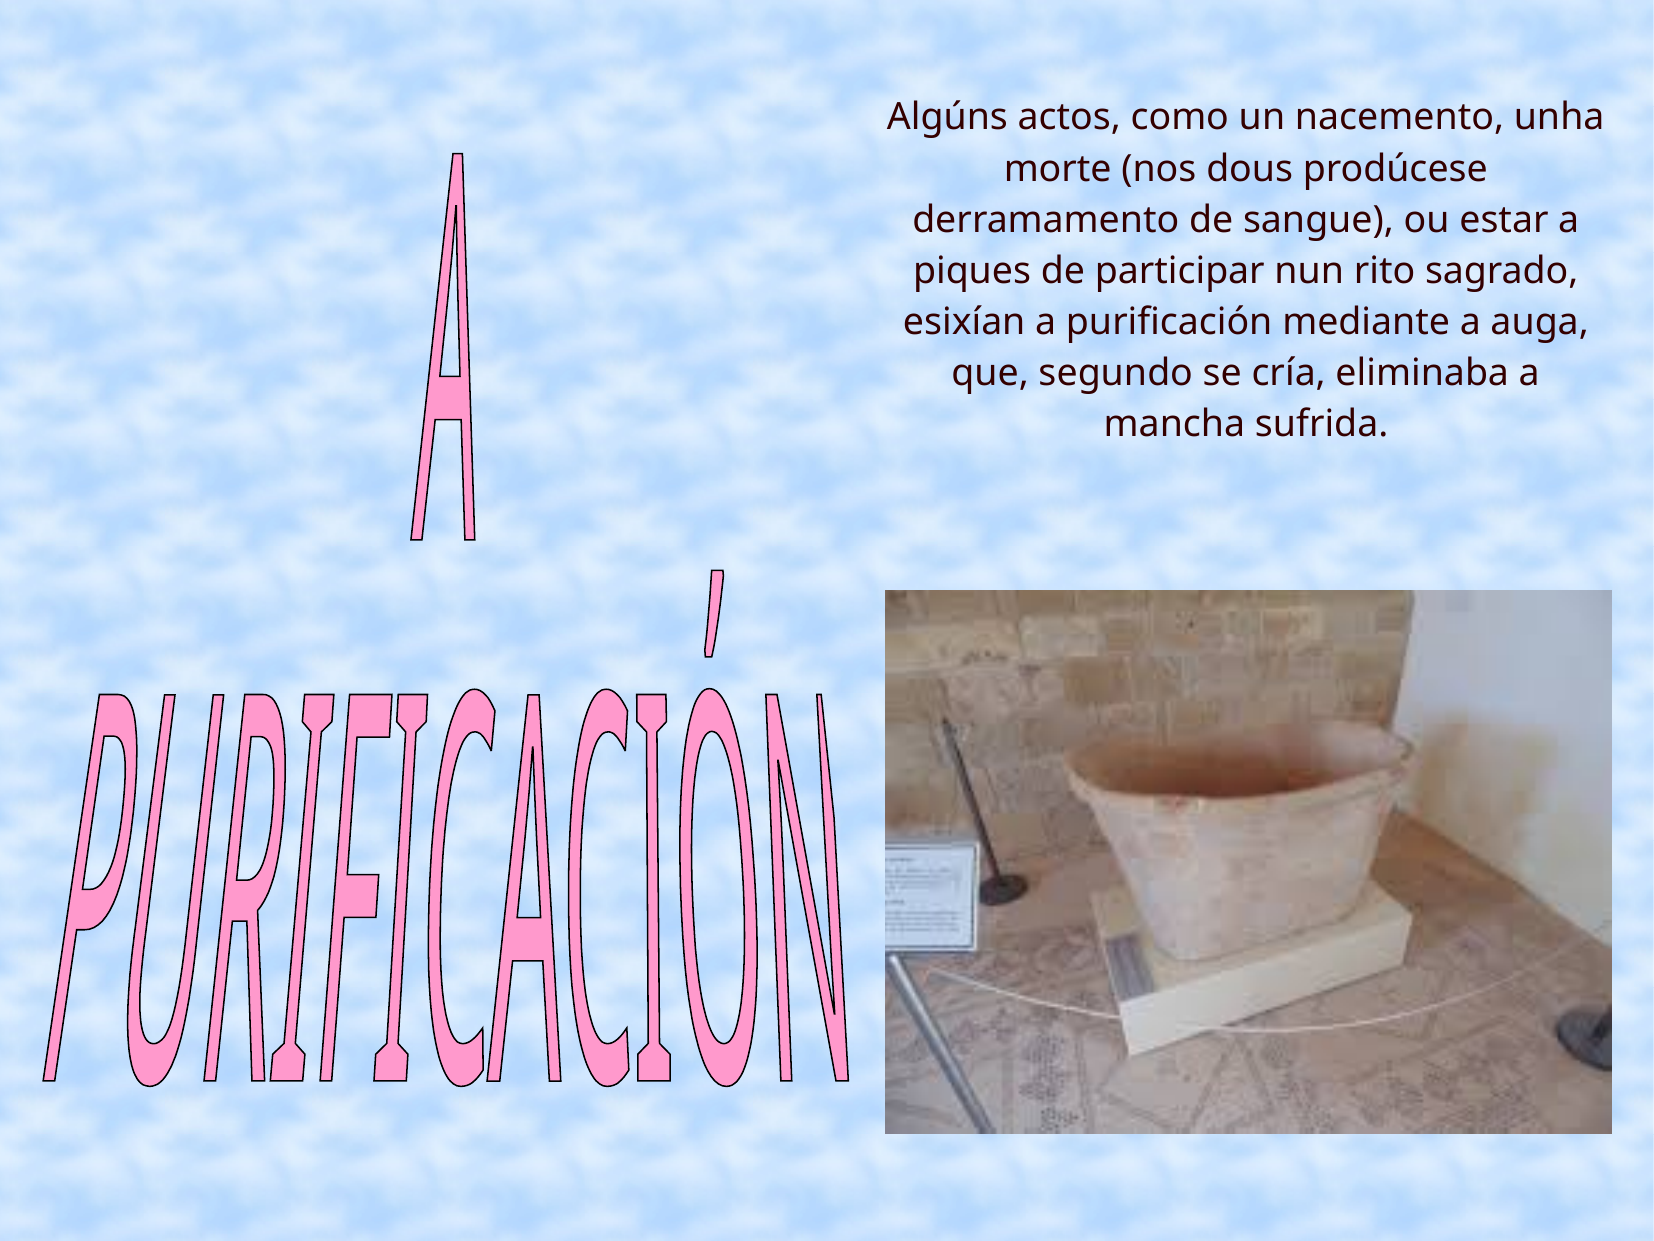

Algúns actos, como un nacemento, unha morte (nos dous prodúcese derramamento de sangue), ou estar a piques de participar nun rito sagrado, esixían a purificación mediante a auga, que, segundo se cría, eliminaba a mancha sufrida.
A
PURIFICACIÓN